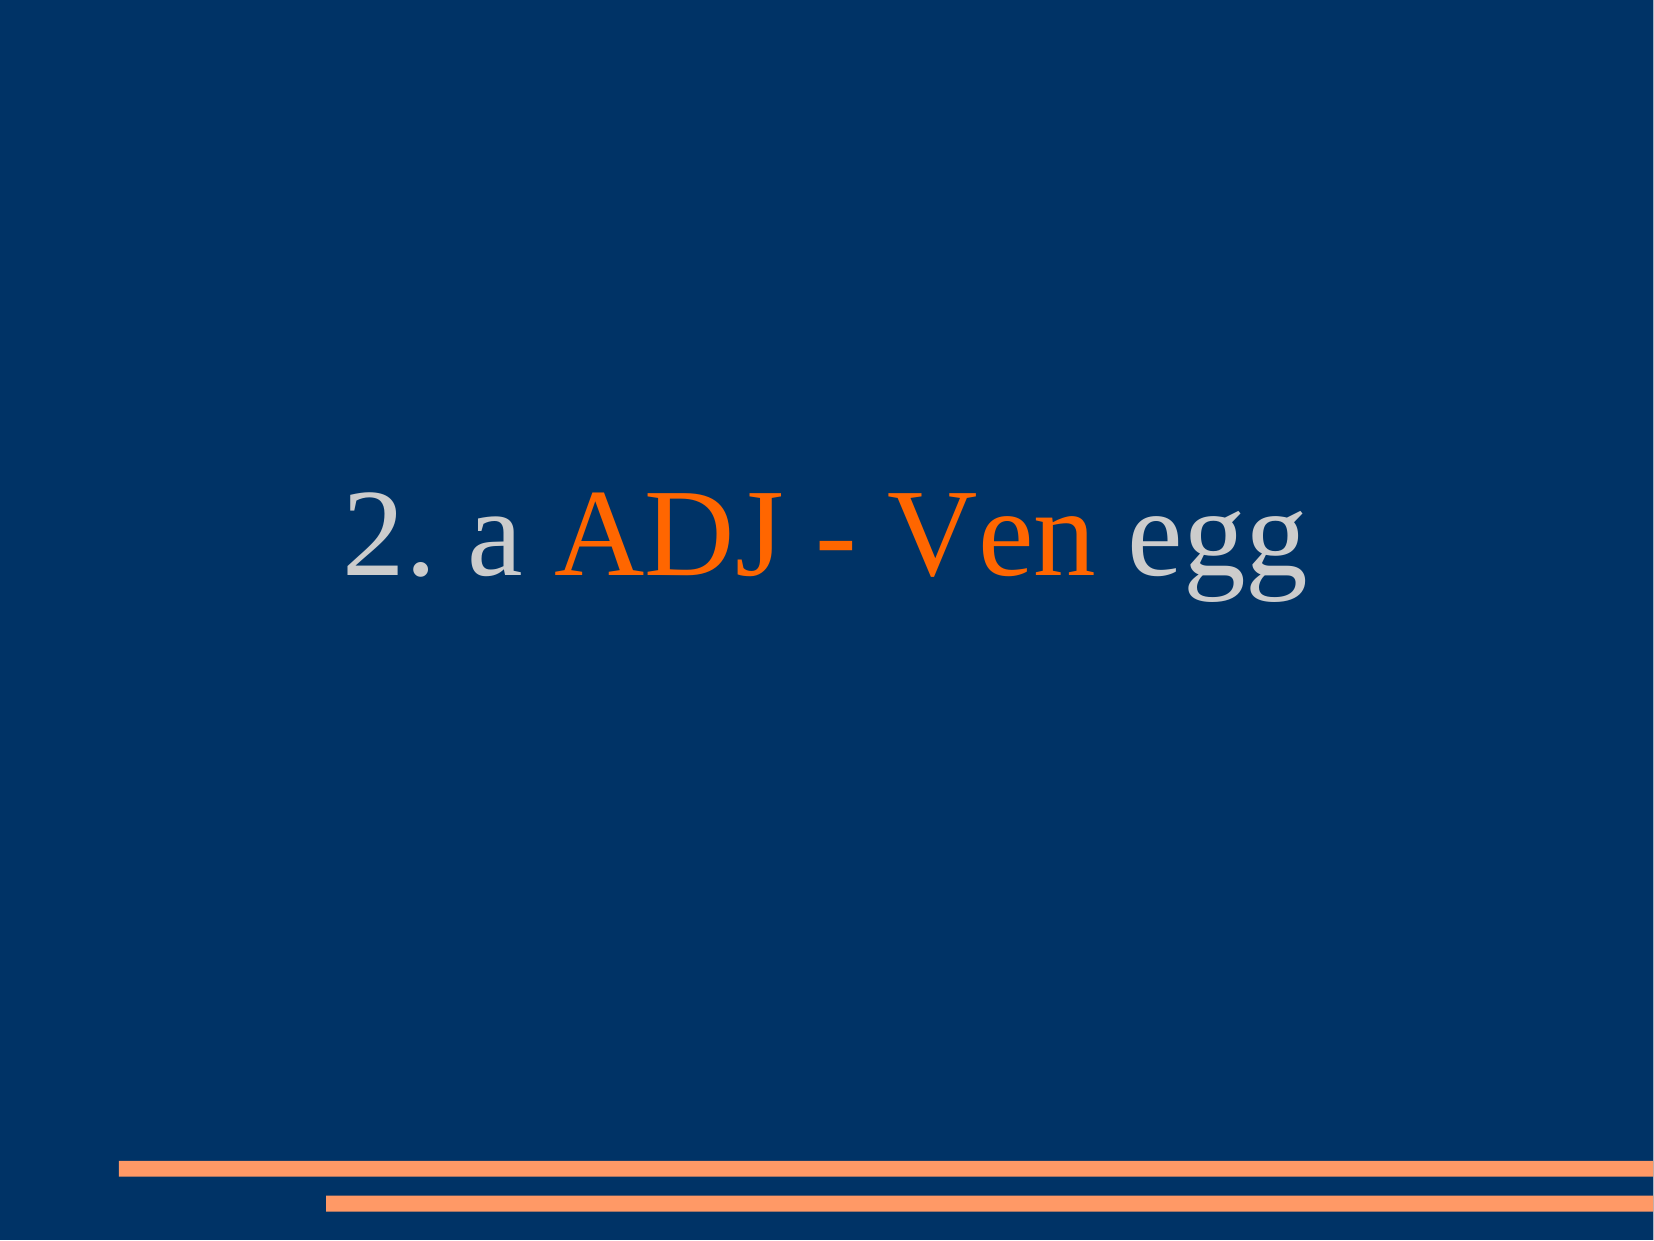

# 2. a ADJ - Ven egg